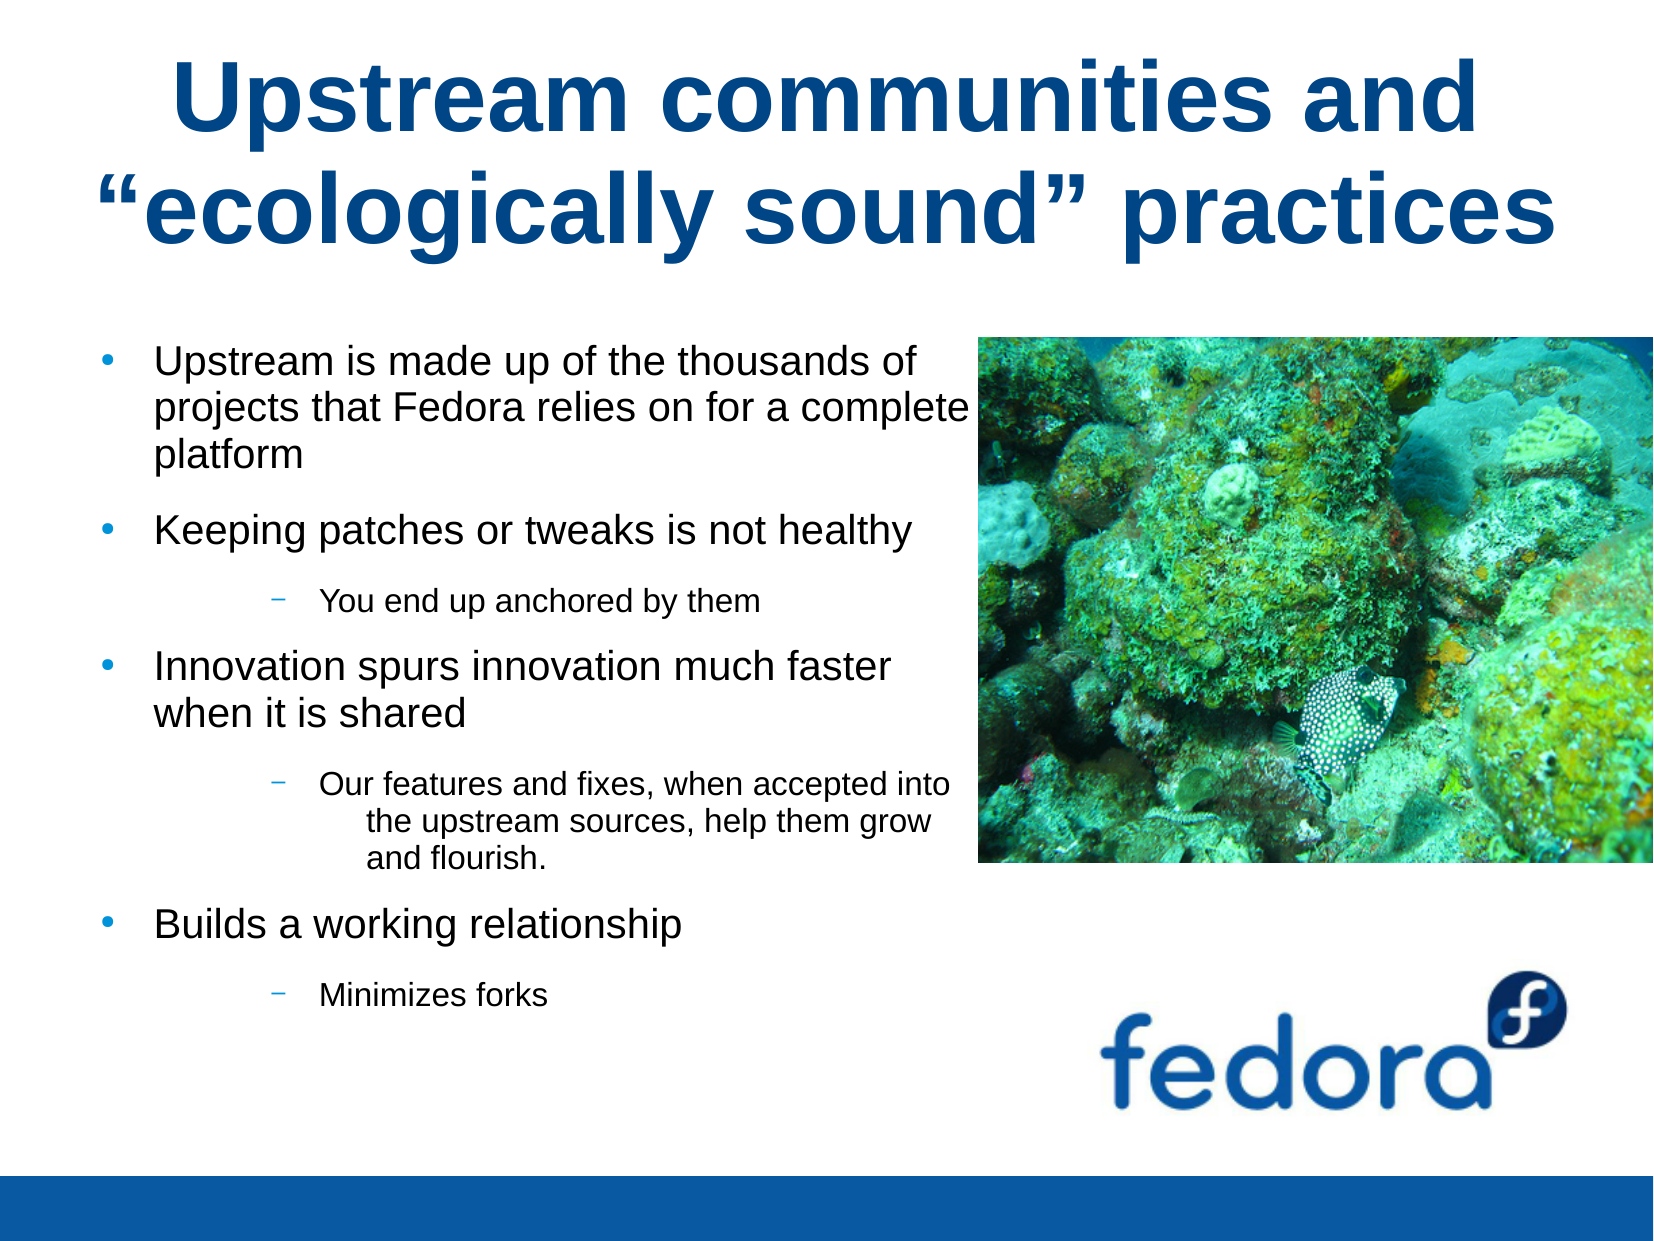

# Upstream communities and “ecologically sound” practices
Upstream is made up of the thousands of projects that Fedora relies on for a complete platform
Keeping patches or tweaks is not healthy
You end up anchored by them
Innovation spurs innovation much faster when it is shared
Our features and fixes, when accepted into the upstream sources, help them grow and flourish.
Builds a working relationship
Minimizes forks